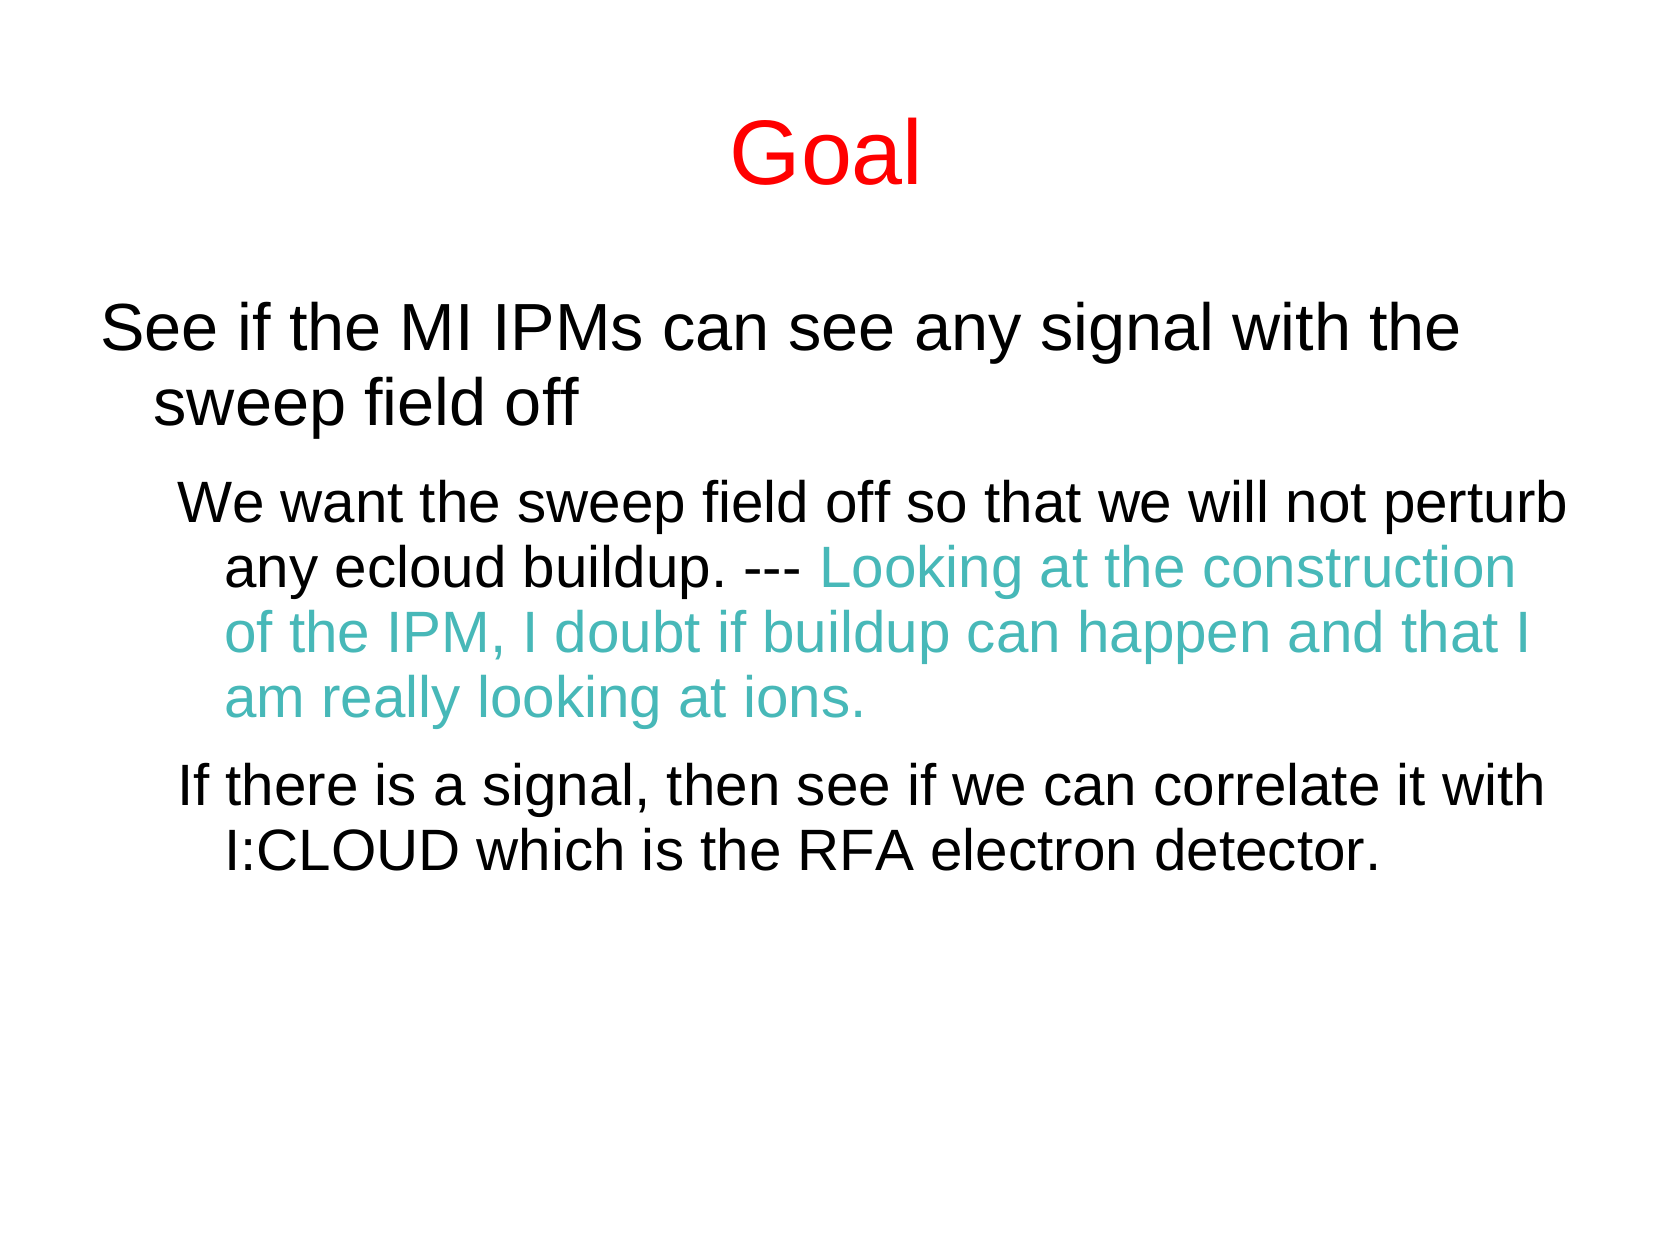

# Goal
See if the MI IPMs can see any signal with the sweep field off
We want the sweep field off so that we will not perturb any ecloud buildup. --- Looking at the construction of the IPM, I doubt if buildup can happen and that I am really looking at ions.
If there is a signal, then see if we can correlate it with I:CLOUD which is the RFA electron detector.